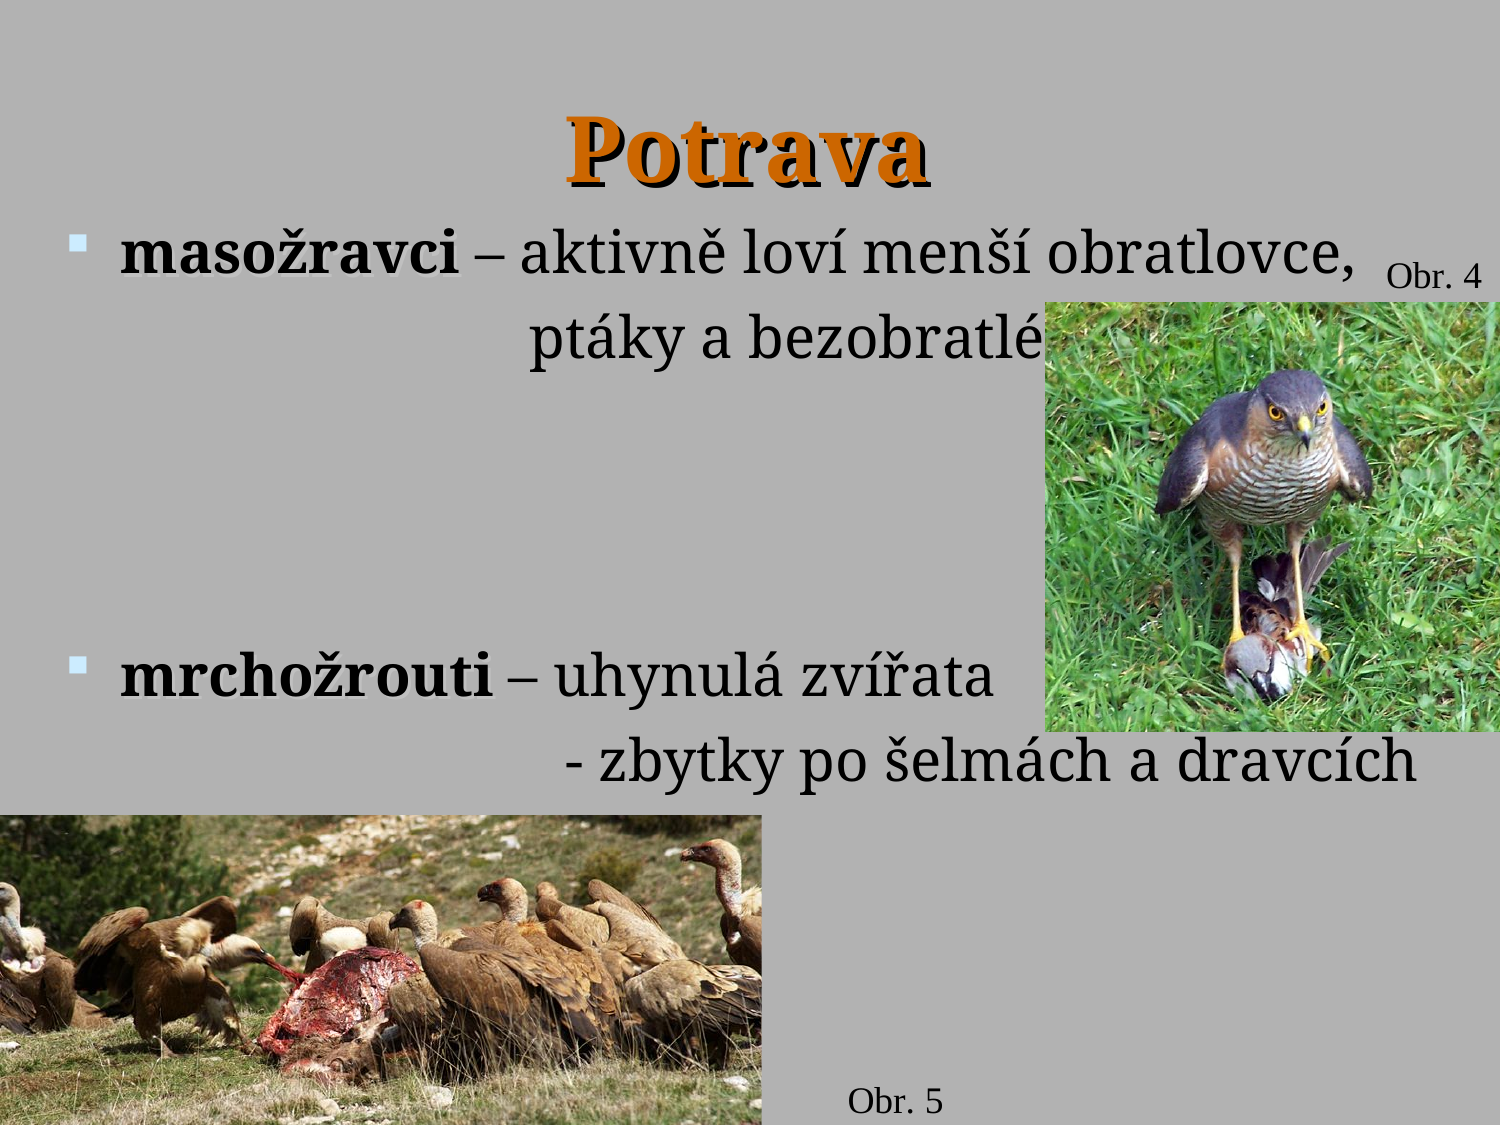

# Potrava
masožravci – aktivně loví menší obratlovce,
				 ptáky a bezobratlé
mrchožrouti – uhynulá zvířata
		 - zbytky po šelmách a dravcích
 Obr. 4
Obr. 5